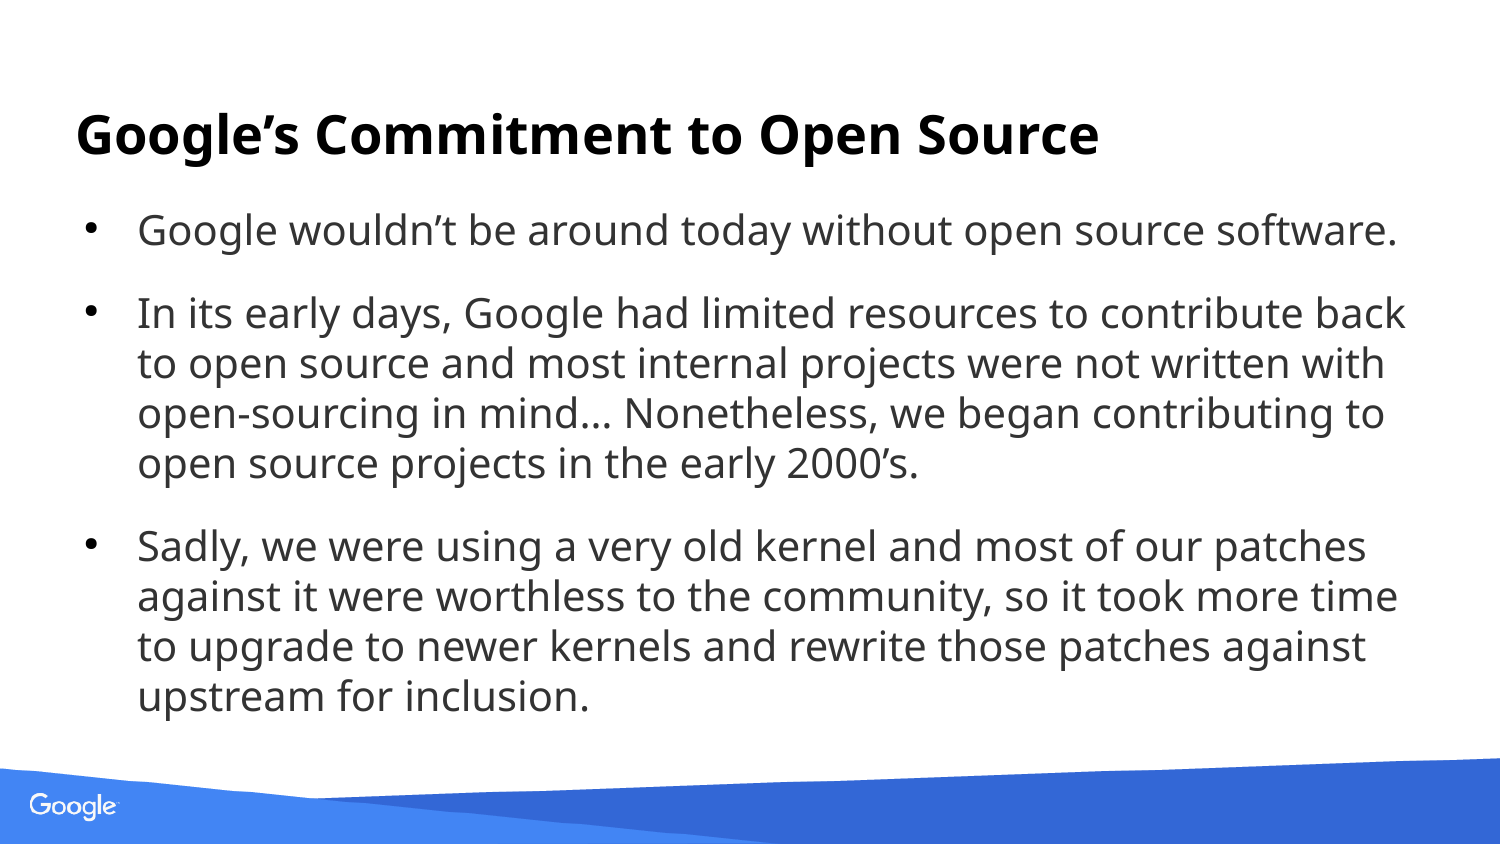

Google’s Commitment to Open Source
# Google wouldn’t be around today without open source software.
In its early days, Google had limited resources to contribute back to open source and most internal projects were not written with open-sourcing in mind… Nonetheless, we began contributing to open source projects in the early 2000’s.
Sadly, we were using a very old kernel and most of our patches against it were worthless to the community, so it took more time to upgrade to newer kernels and rewrite those patches against upstream for inclusion.